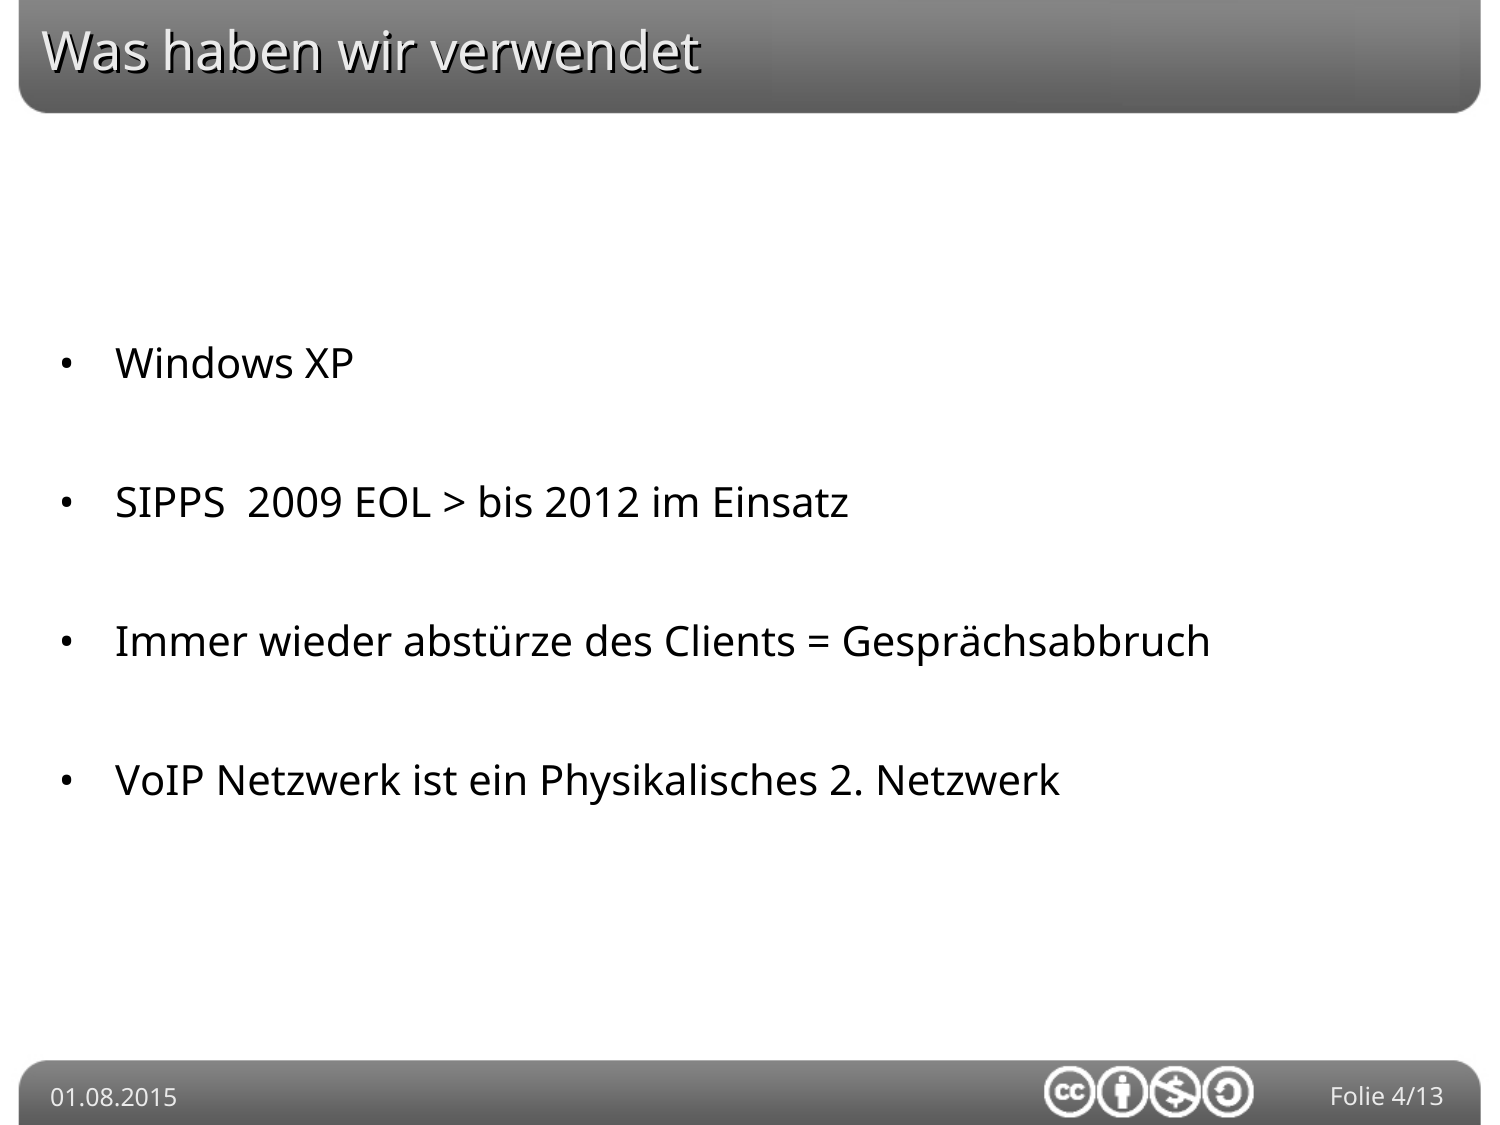

# Was haben wir verwendet
Windows XP
SIPPS 2009 EOL > bis 2012 im Einsatz
Immer wieder abstürze des Clients = Gesprächsabbruch
VoIP Netzwerk ist ein Physikalisches 2. Netzwerk
4